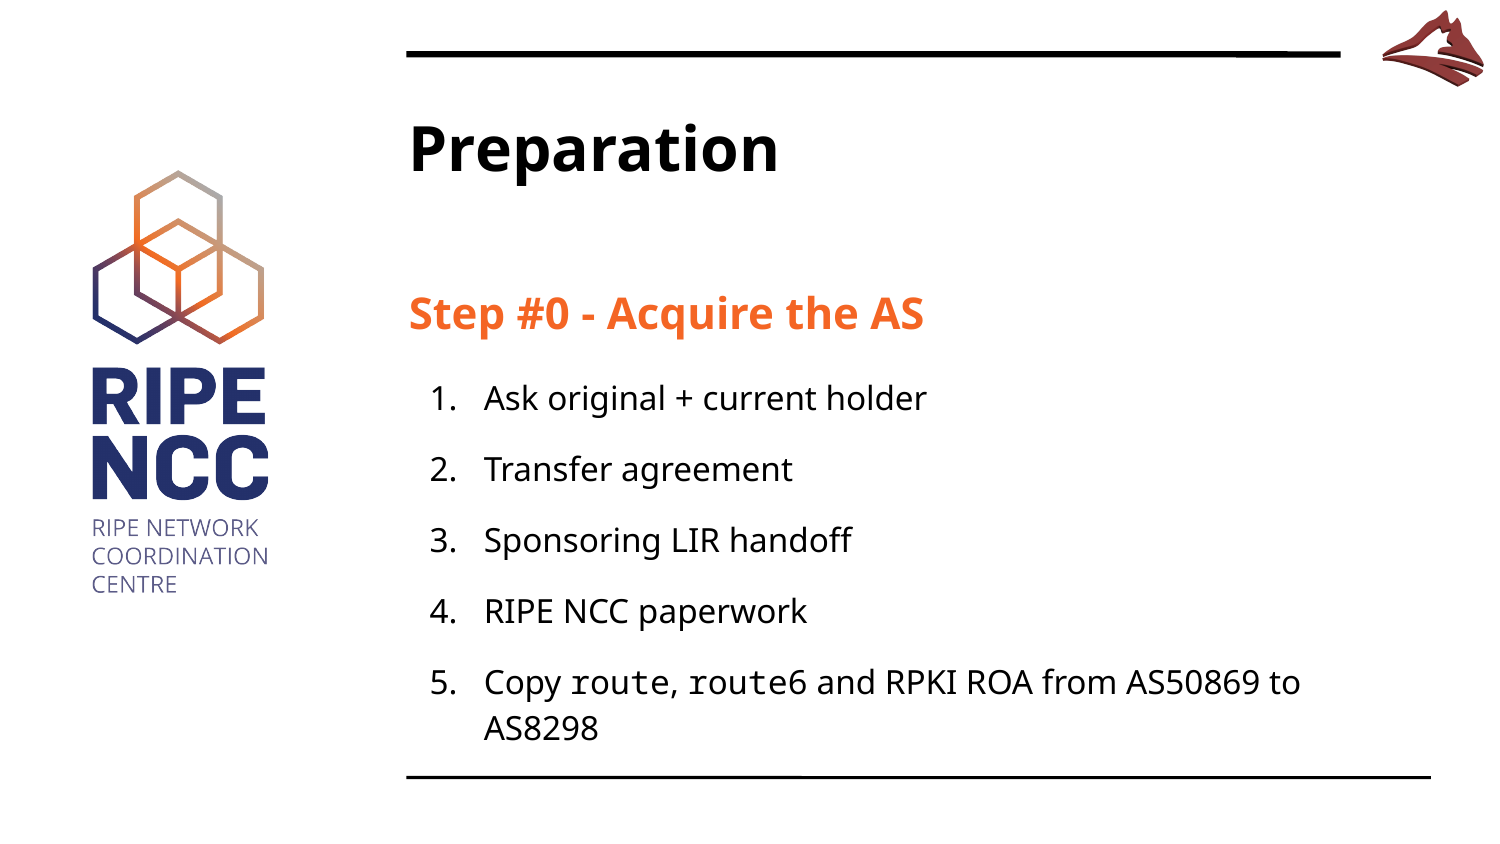

# Preparation
Step #0 - Acquire the AS
Ask original + current holder
Transfer agreement
Sponsoring LIR handoff
RIPE NCC paperwork
Copy route, route6 and RPKI ROA from AS50869 to AS8298